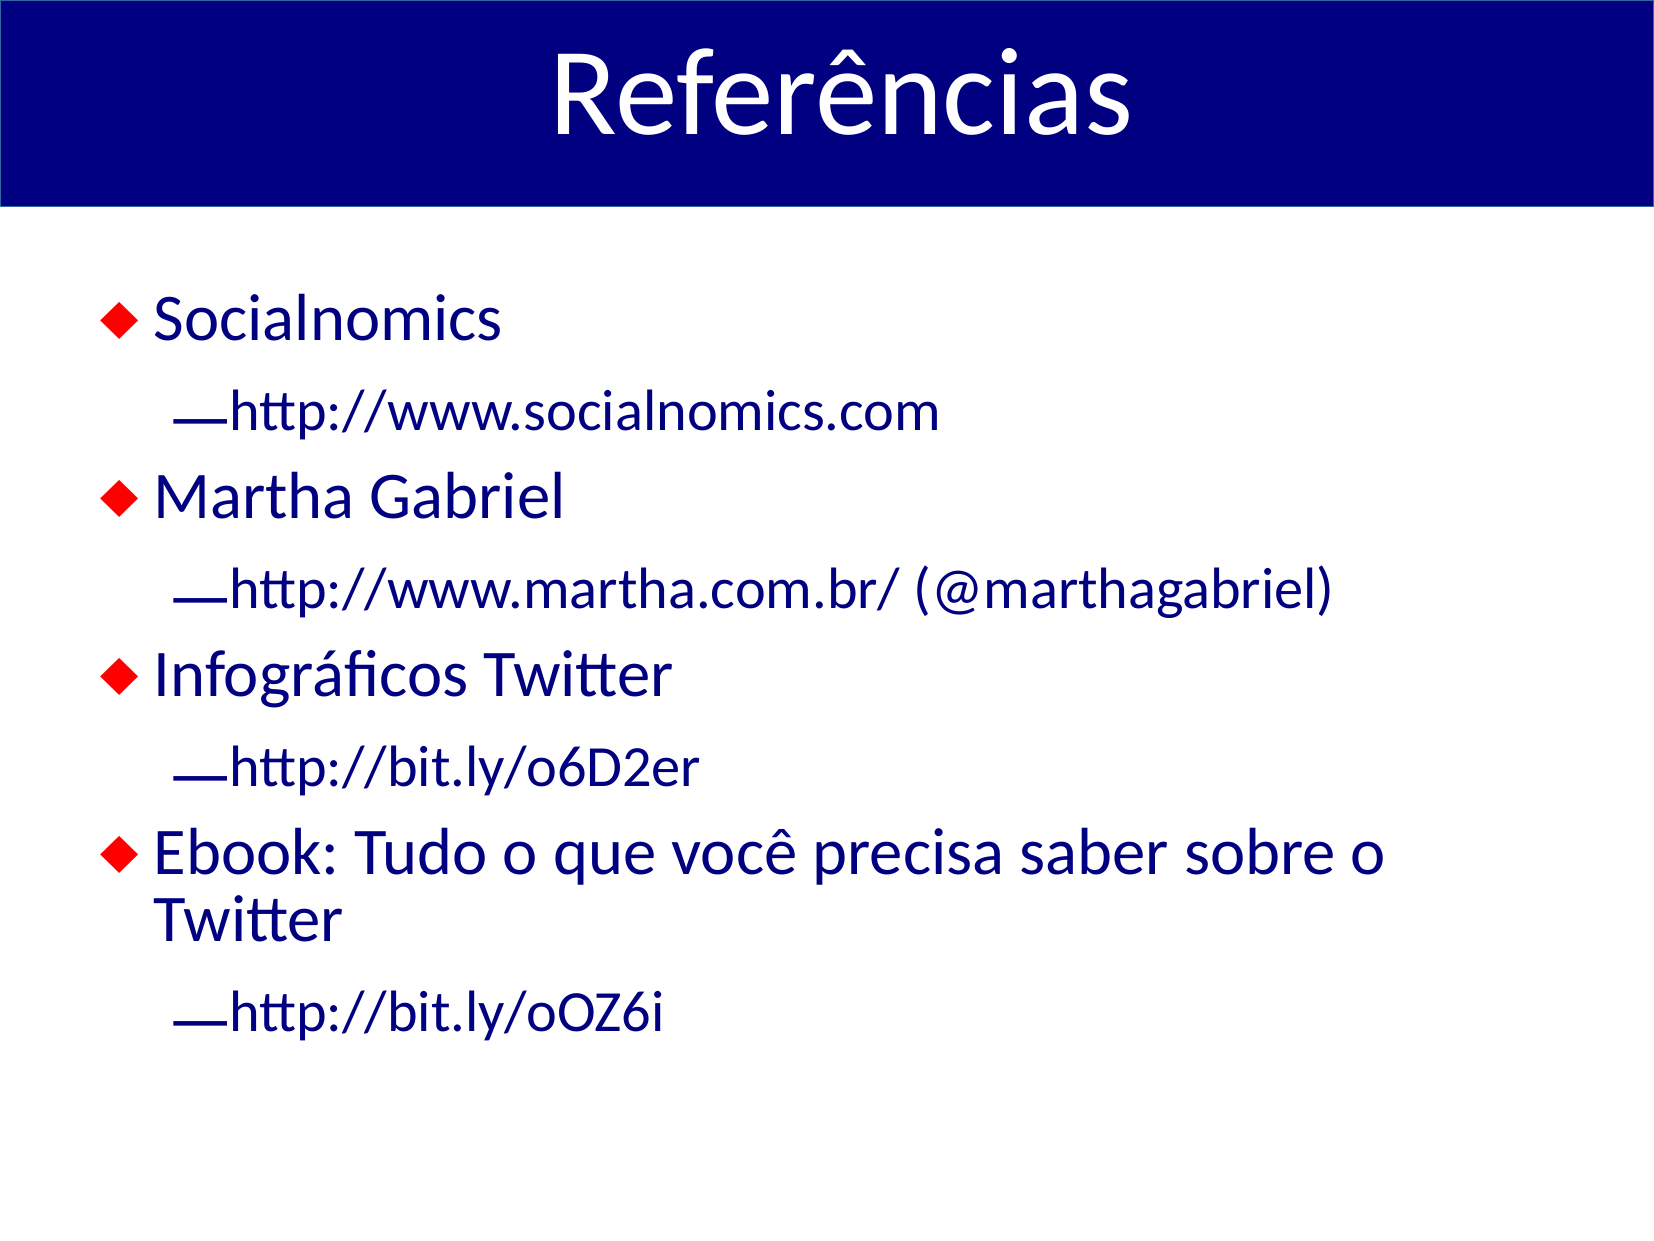

# Referências
Socialnomics
http://www.socialnomics.com
Martha Gabriel
http://www.martha.com.br/ (@marthagabriel)
Infográficos Twitter
http://bit.ly/o6D2er
Ebook: Tudo o que você precisa saber sobre o Twitter
http://bit.ly/oOZ6i